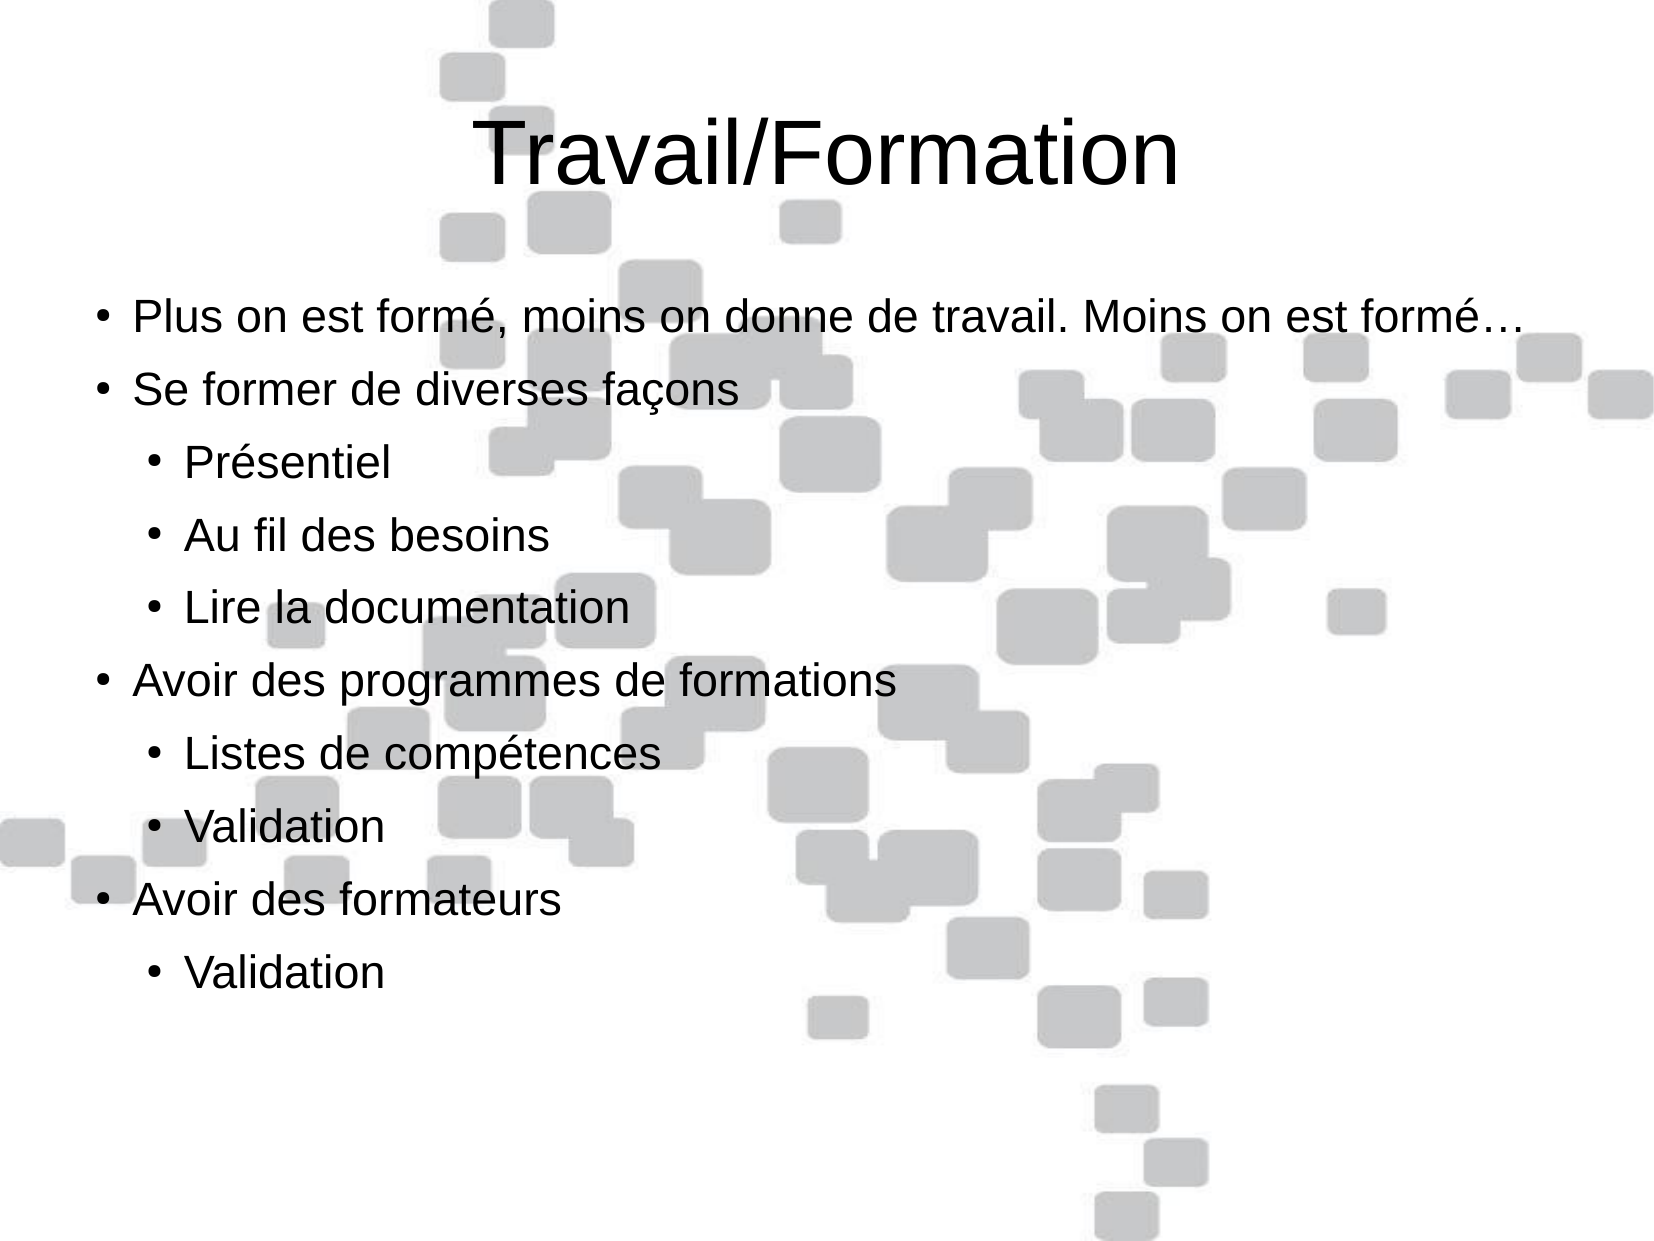

# Travail/Formation
Plus on est formé, moins on donne de travail. Moins on est formé…
Se former de diverses façons
Présentiel
Au fil des besoins
Lire la documentation
Avoir des programmes de formations
Listes de compétences
Validation
Avoir des formateurs
Validation